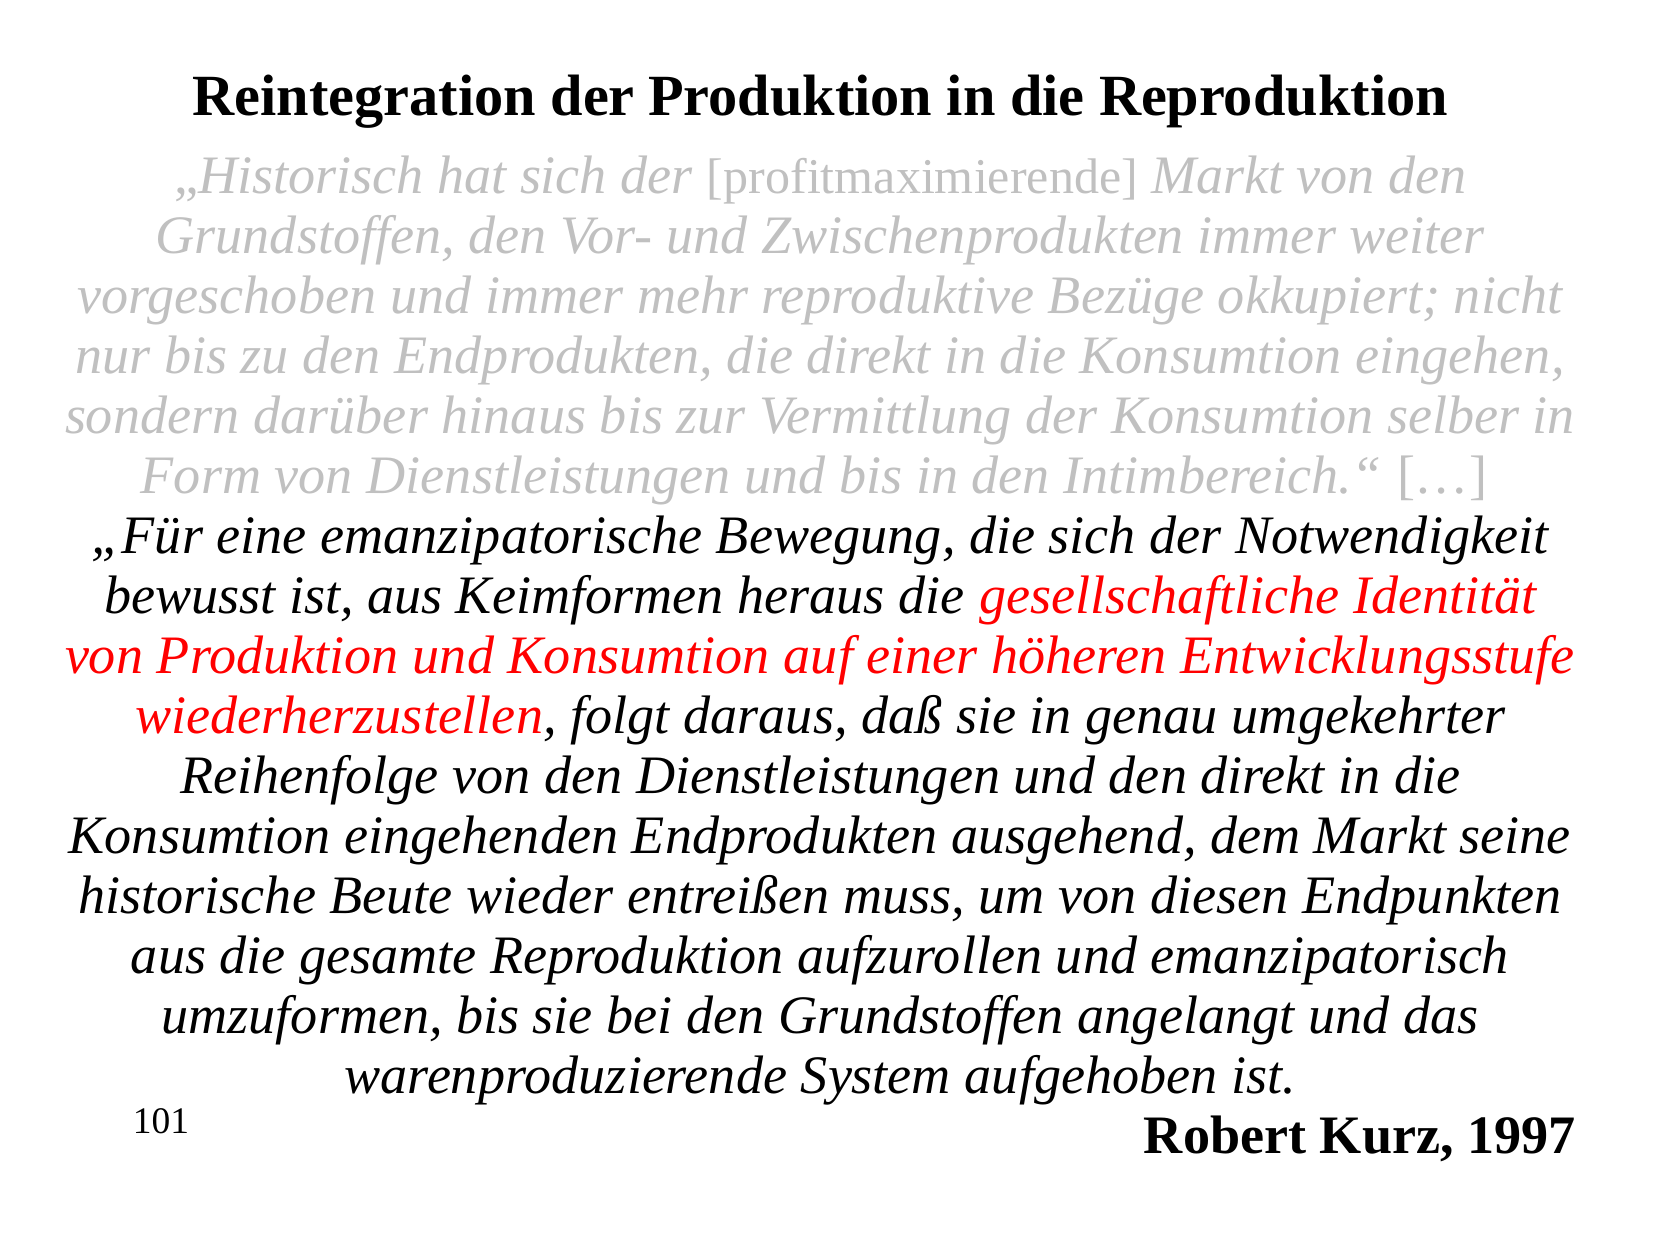

Reintegration der Produktion in die Reproduktion
„Historisch hat sich der [profitmaximierende] Markt von den Grundstoffen, den Vor- und Zwischenprodukten immer weiter vorgeschoben und immer mehr reproduktive Bezüge okkupiert; nicht nur bis zu den Endprodukten, die direkt in die Konsumtion eingehen, sondern darüber hinaus bis zur Vermittlung der Konsumtion selber in Form von Dienstleistungen und bis in den Intimbereich.“ […]
„Für eine emanzipatorische Bewegung, die sich der Notwendigkeit bewusst ist, aus Keimformen heraus die gesellschaftliche Identität von Produktion und Konsumtion auf einer höheren Entwicklungsstufe wiederherzustellen, folgt daraus, daß sie in genau umgekehrter Reihenfolge von den Dienstleistungen und den direkt in die Konsumtion eingehenden Endprodukten ausgehend, dem Markt seine historische Beute wieder entreißen muss, um von diesen Endpunkten aus die gesamte Reproduktion aufzurollen und emanzipatorisch umzuformen, bis sie bei den Grundstoffen angelangt und das warenproduzierende System aufgehoben ist.
Robert Kurz, 1997